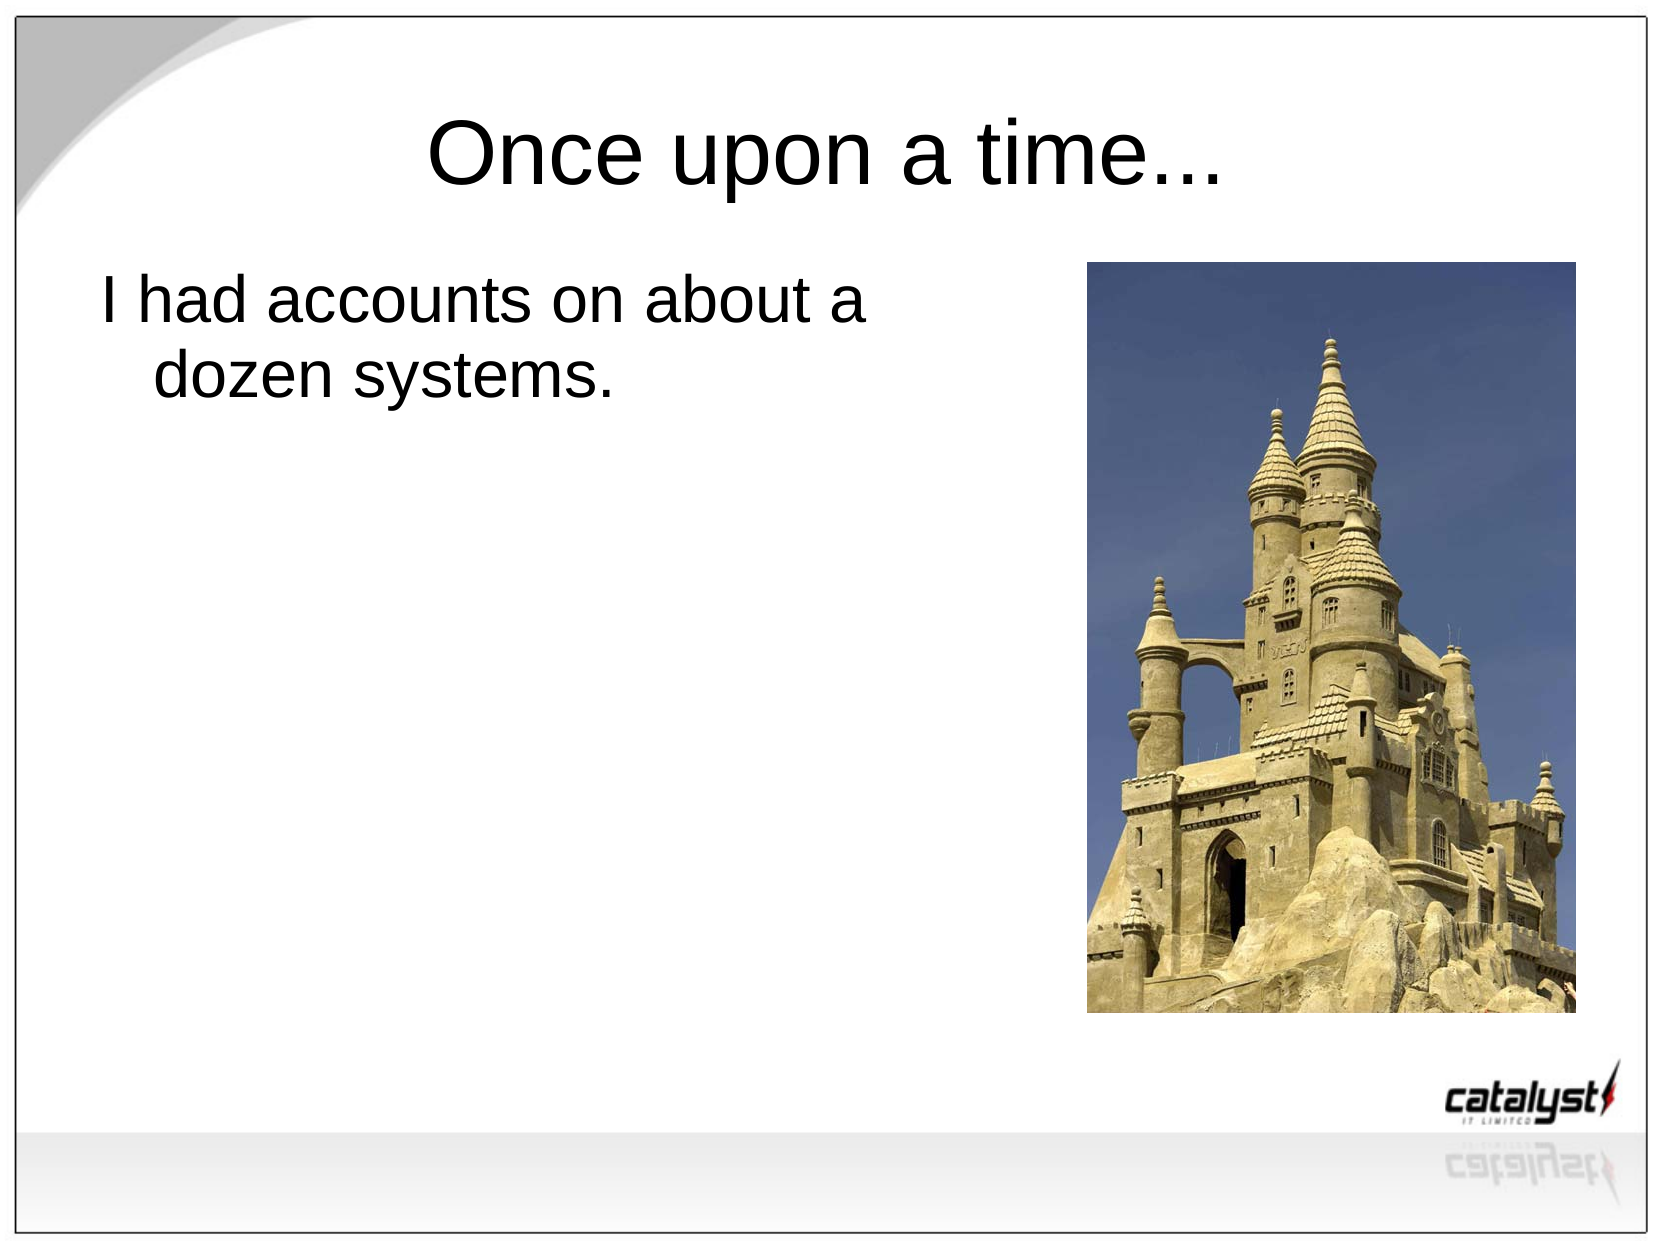

# Once upon a time...
I had accounts on about a dozen systems.